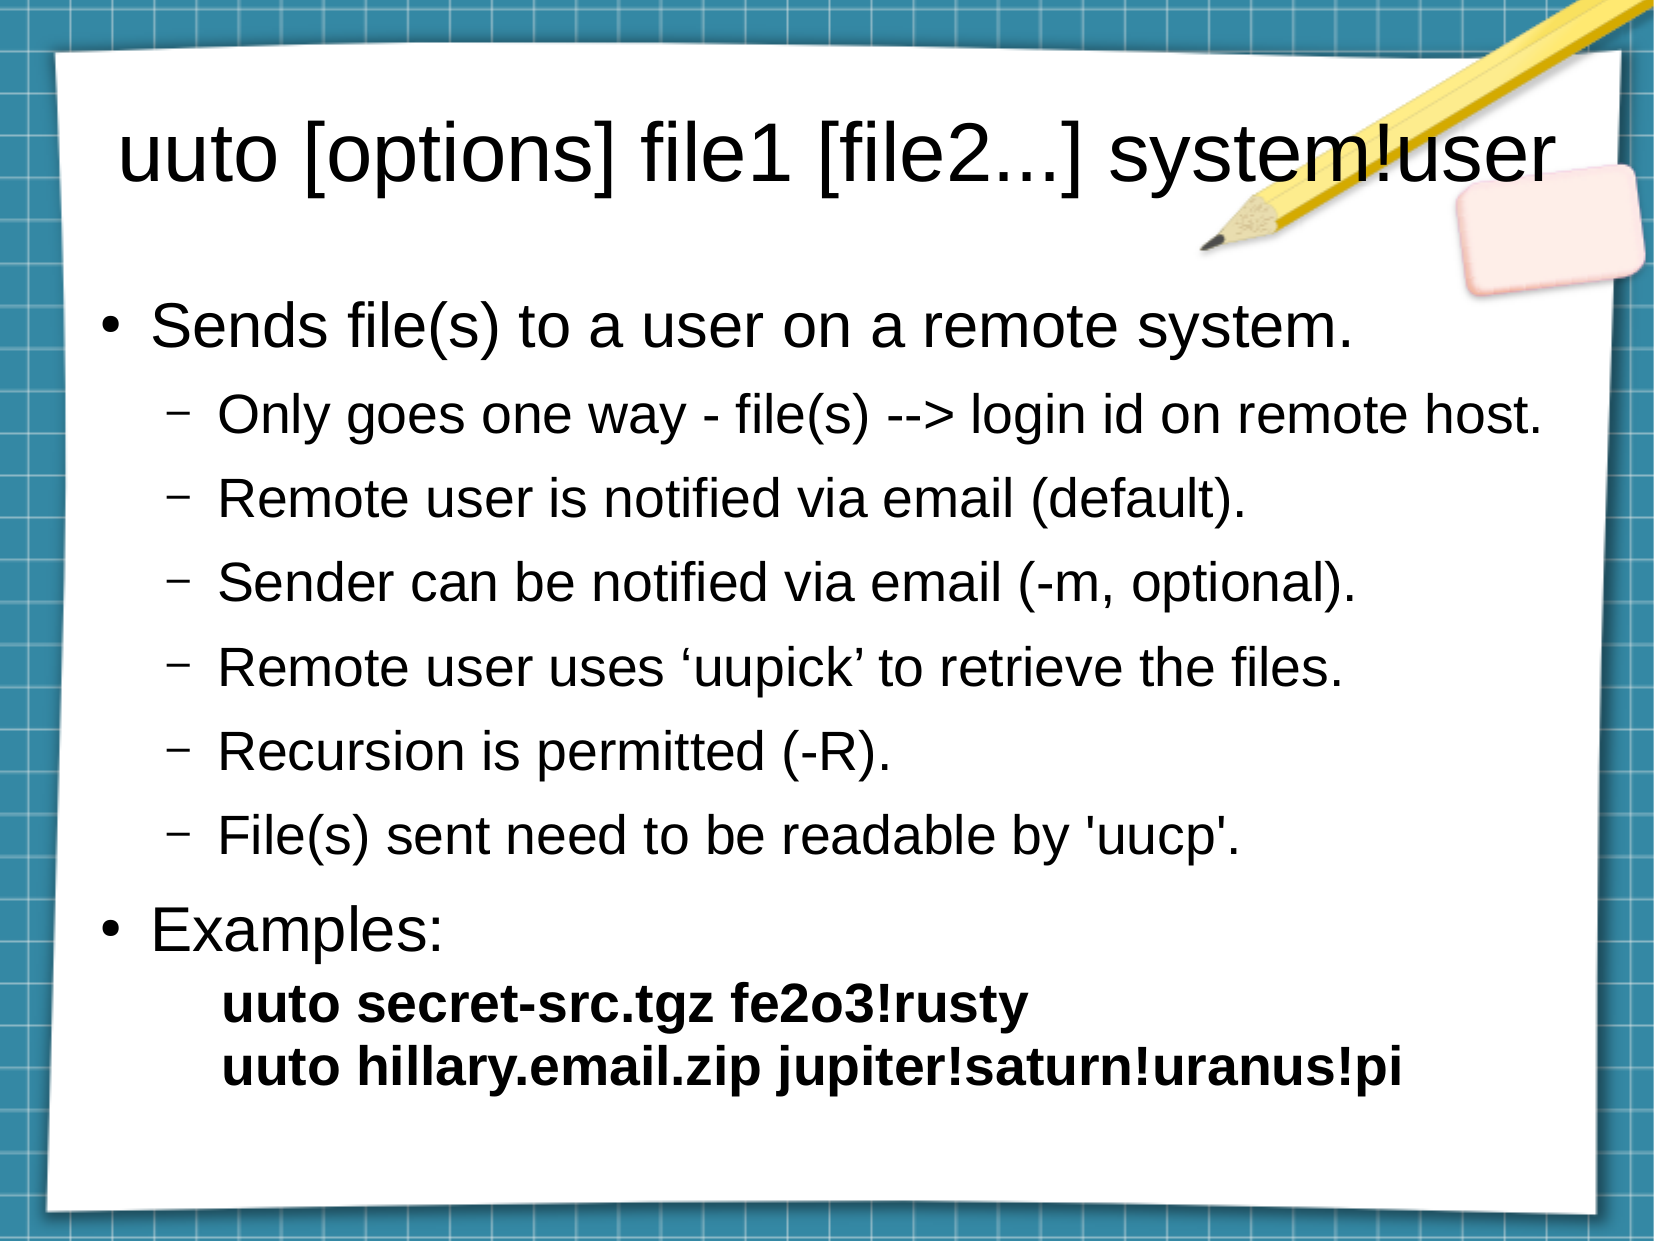

# uuto [options] file1 [file2...] system!user
Sends file(s) to a user on a remote system.
Only goes one way - file(s) --> login id on remote host.
Remote user is notified via email (default).
Sender can be notified via email (-m, optional).
Remote user uses ‘uupick’ to retrieve the files.
Recursion is permitted (-R).
File(s) sent need to be readable by 'uucp'.
Examples:
	uuto secret-src.tgz fe2o3!rusty
	uuto hillary.email.zip jupiter!saturn!uranus!pi